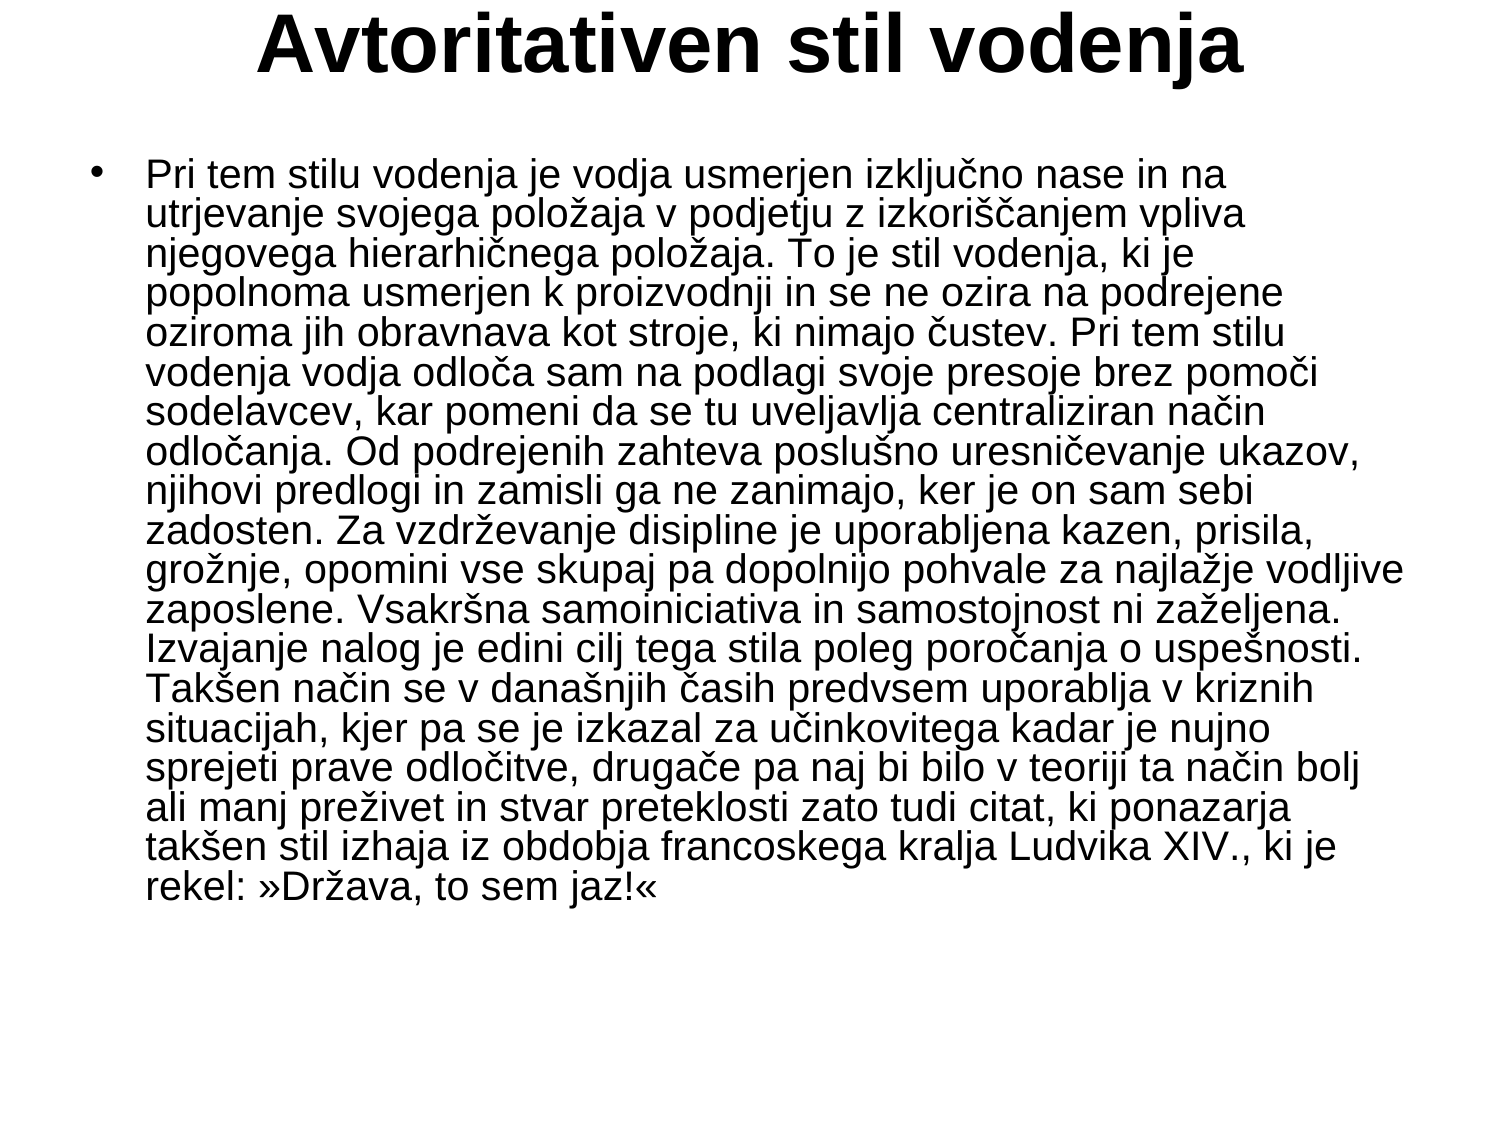

# Avtoritativen stil vodenja
Pri tem stilu vodenja je vodja usmerjen izključno nase in na utrjevanje svojega položaja v podjetju z izkoriščanjem vpliva njegovega hierarhičnega položaja. To je stil vodenja, ki je popolnoma usmerjen k proizvodnji in se ne ozira na podrejene oziroma jih obravnava kot stroje, ki nimajo čustev. Pri tem stilu vodenja vodja odloča sam na podlagi svoje presoje brez pomoči sodelavcev, kar pomeni da se tu uveljavlja centraliziran način odločanja. Od podrejenih zahteva poslušno uresničevanje ukazov, njihovi predlogi in zamisli ga ne zanimajo, ker je on sam sebi zadosten. Za vzdrževanje disipline je uporabljena kazen, prisila, grožnje, opomini vse skupaj pa dopolnijo pohvale za najlažje vodljive zaposlene. Vsakršna samoiniciativa in samostojnost ni zaželjena. Izvajanje nalog je edini cilj tega stila poleg poročanja o uspešnosti. Takšen način se v današnjih časih predvsem uporablja v kriznih situacijah, kjer pa se je izkazal za učinkovitega kadar je nujno sprejeti prave odločitve, drugače pa naj bi bilo v teoriji ta način bolj ali manj preživet in stvar preteklosti zato tudi citat, ki ponazarja takšen stil izhaja iz obdobja francoskega kralja Ludvika XIV., ki je rekel: »Država, to sem jaz!«